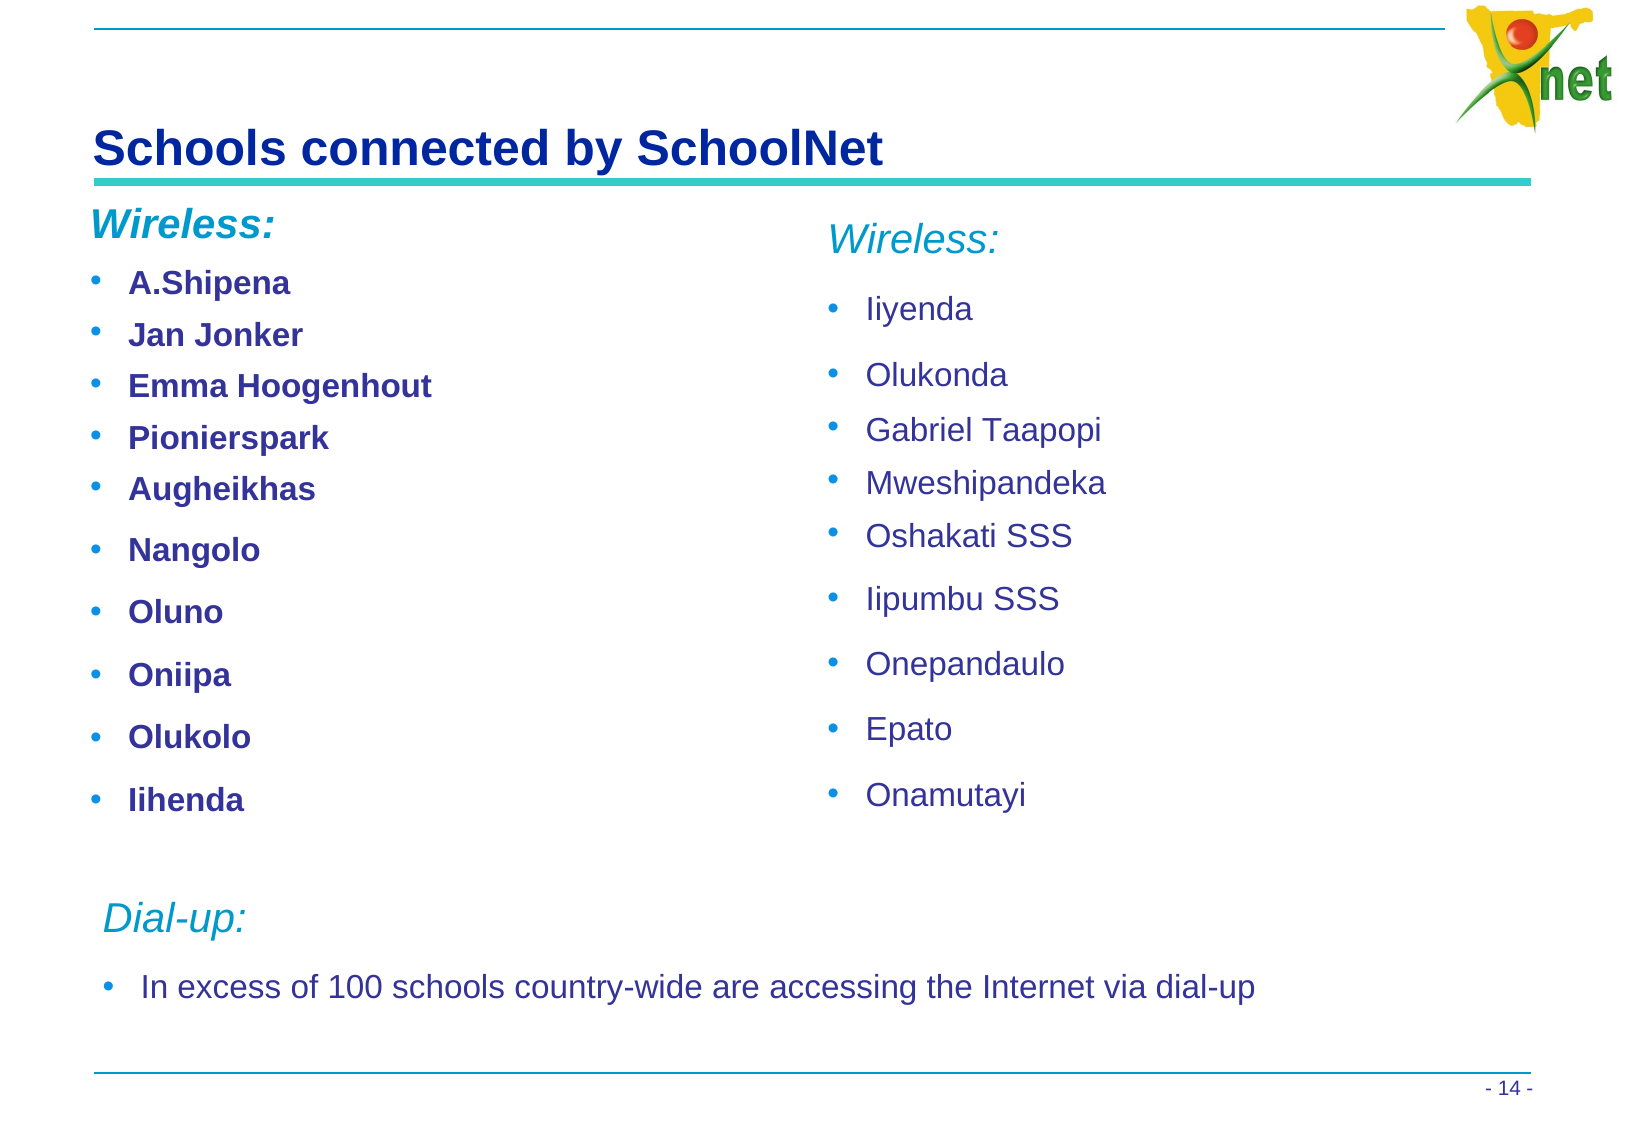

# Schools connected by SchoolNet
Wireless:
A.Shipena
Jan Jonker
Emma Hoogenhout
Pionierspark
Augheikhas
Nangolo
Oluno
Oniipa
Olukolo
Iihenda
Wireless:
Iiyenda
Olukonda
Gabriel Taapopi
Mweshipandeka
Oshakati SSS
Iipumbu SSS
Onepandaulo
Epato
Onamutayi
Dial-up:
In excess of 100 schools country-wide are accessing the Internet via dial-up